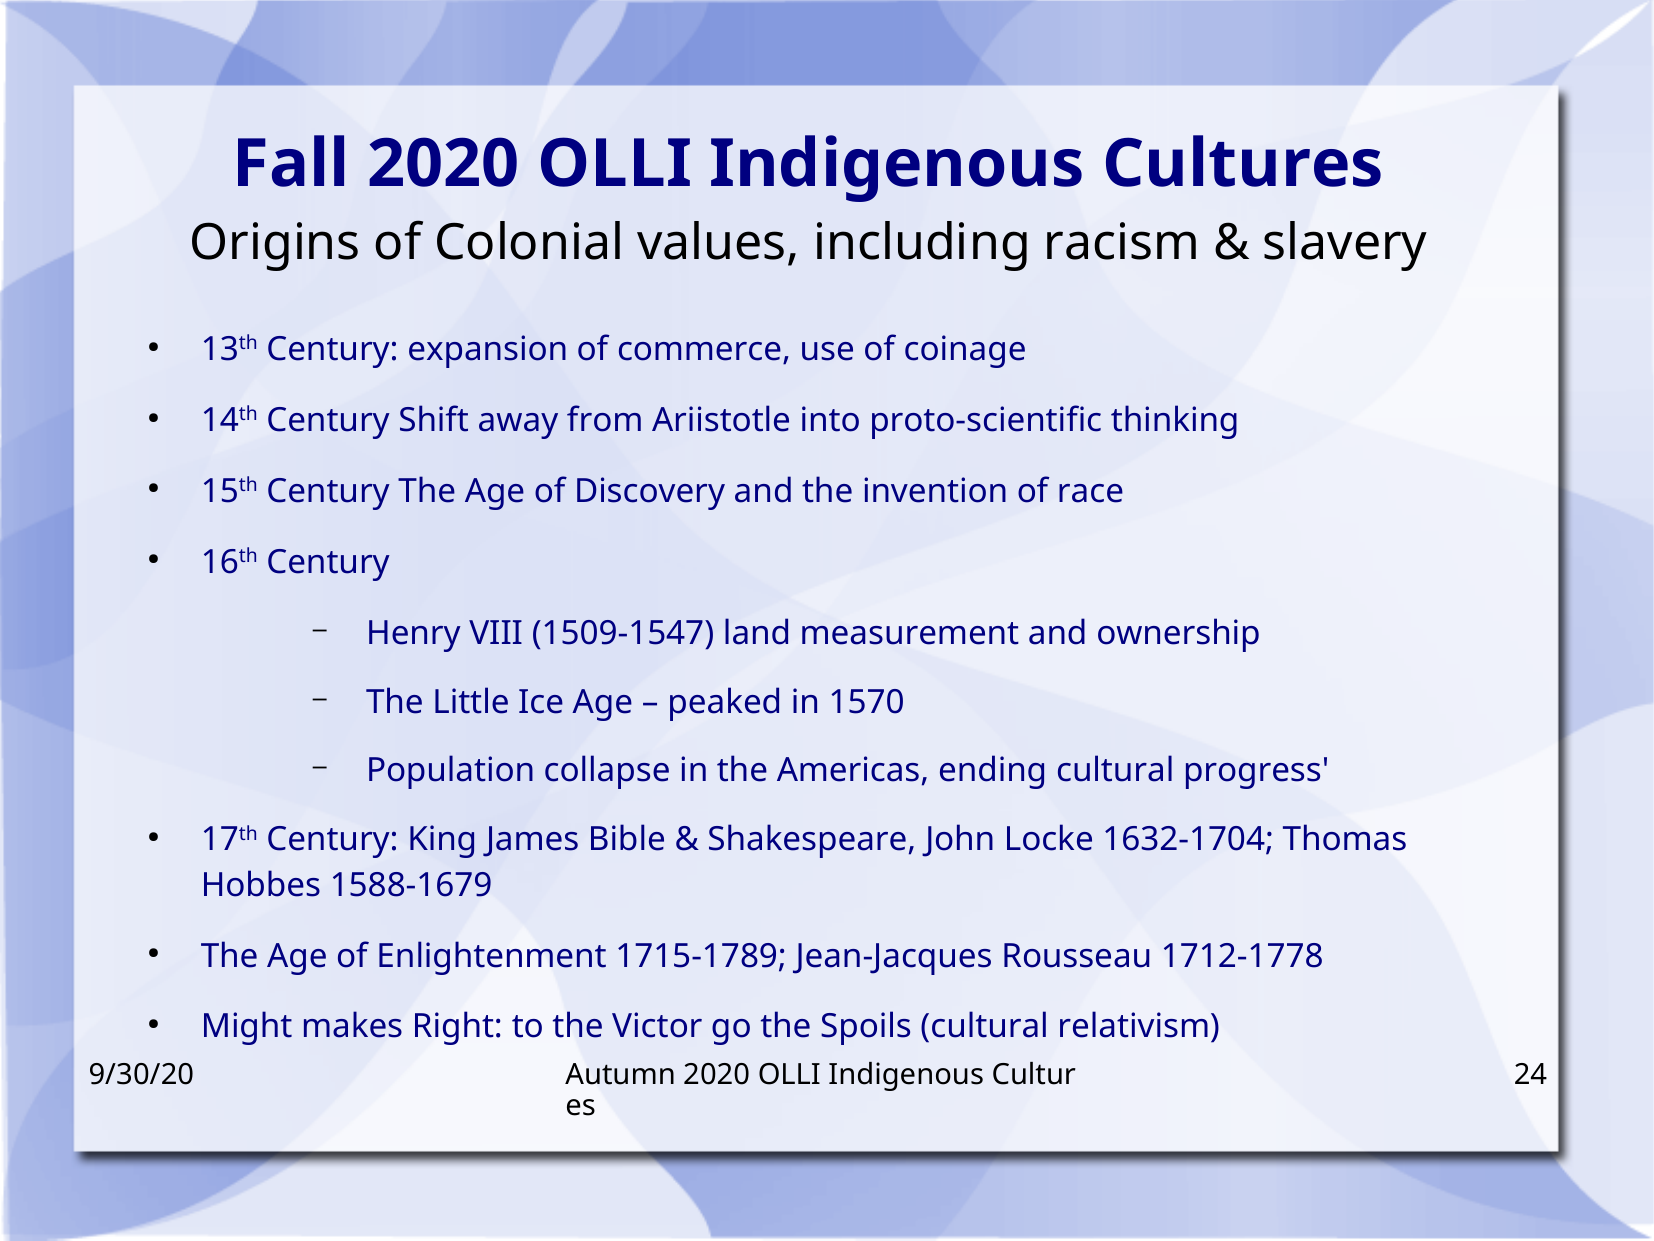

# Fall 2020 OLLI Indigenous Cultures Origins of Colonial values, including racism & slavery
13th Century: expansion of commerce, use of coinage
14th Century Shift away from Ariistotle into proto-scientific thinking
15th Century The Age of Discovery and the invention of race
16th Century
Henry VIII (1509-1547) land measurement and ownership
The Little Ice Age – peaked in 1570
Population collapse in the Americas, ending cultural progress'
17th Century: King James Bible & Shakespeare, John Locke 1632-1704; Thomas Hobbes 1588-1679
The Age of Enlightenment 1715-1789; Jean-Jacques Rousseau 1712-1778
Might makes Right: to the Victor go the Spoils (cultural relativism)
9/30/20
Autumn 2020 OLLI Indigenous Cultures
24